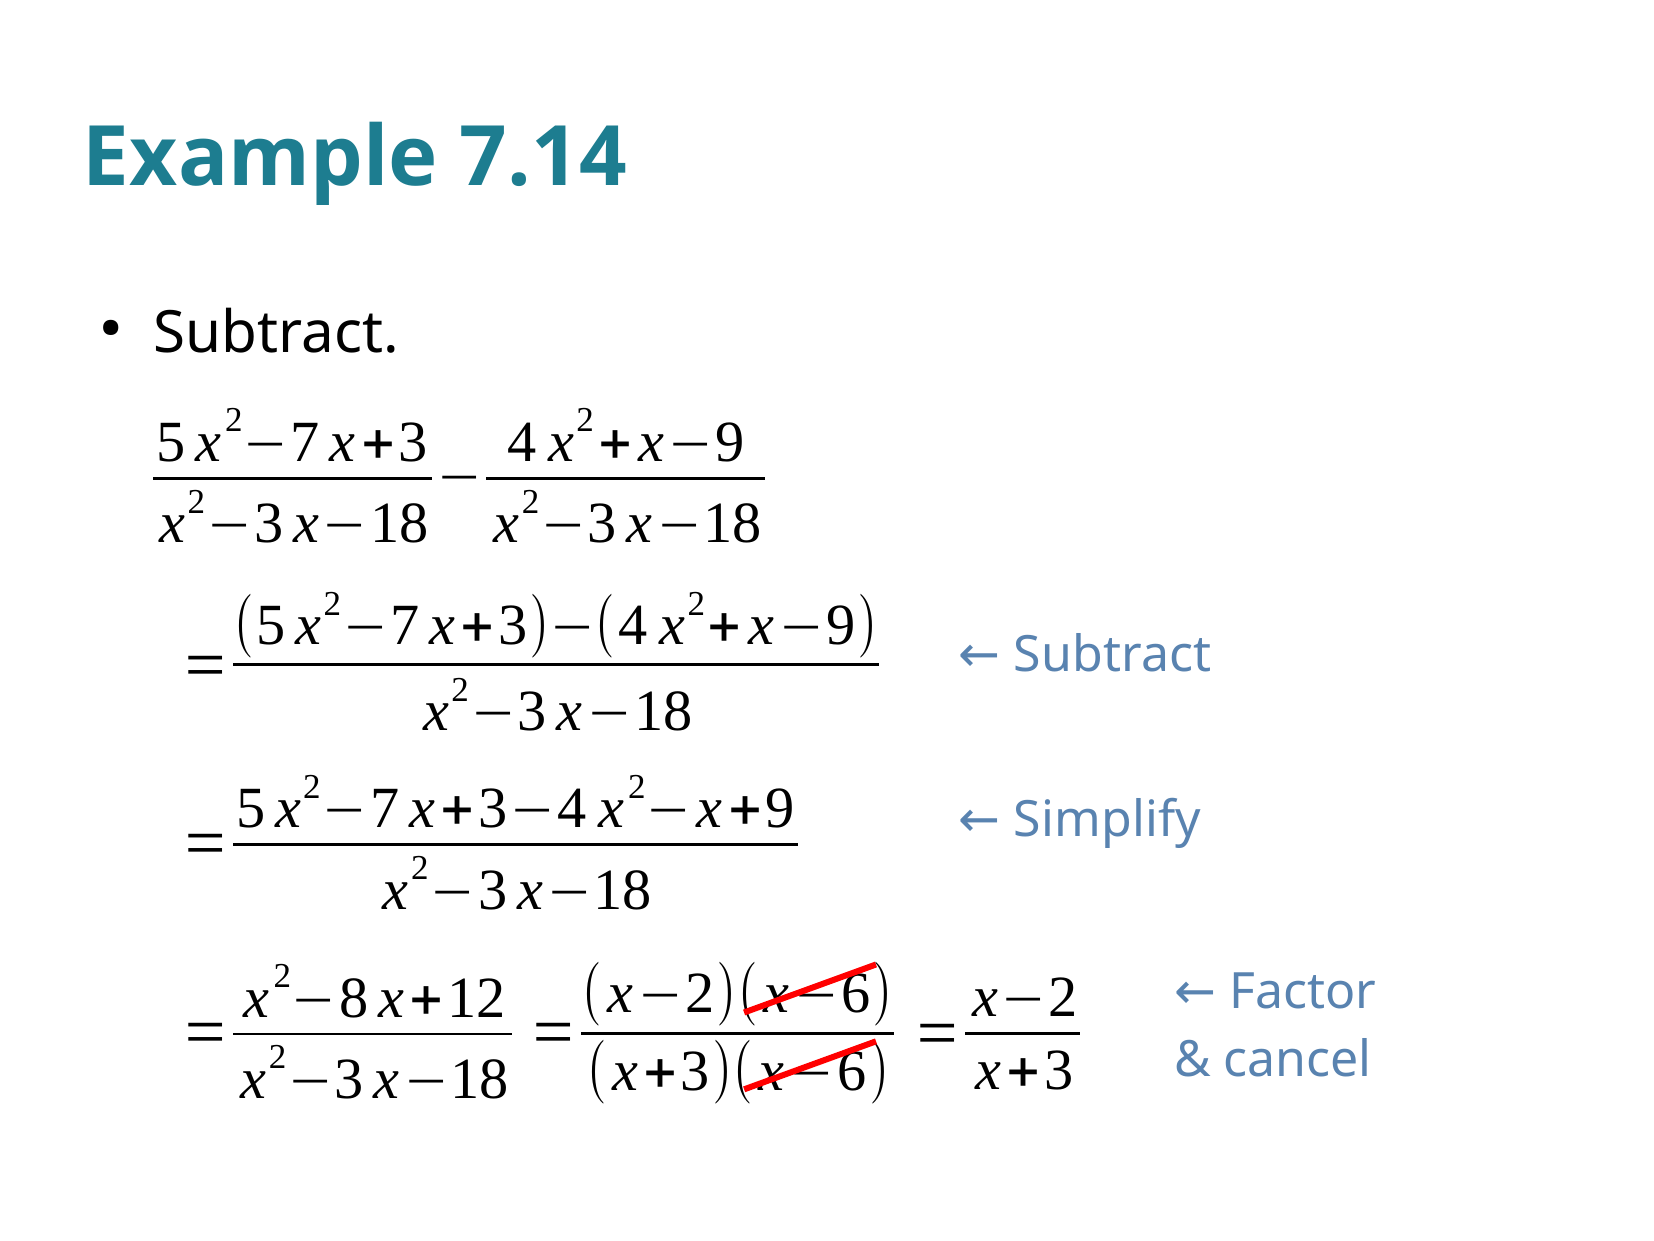

# Example 7.14
Subtract.
← Subtract
← Simplify
← Factor & cancel